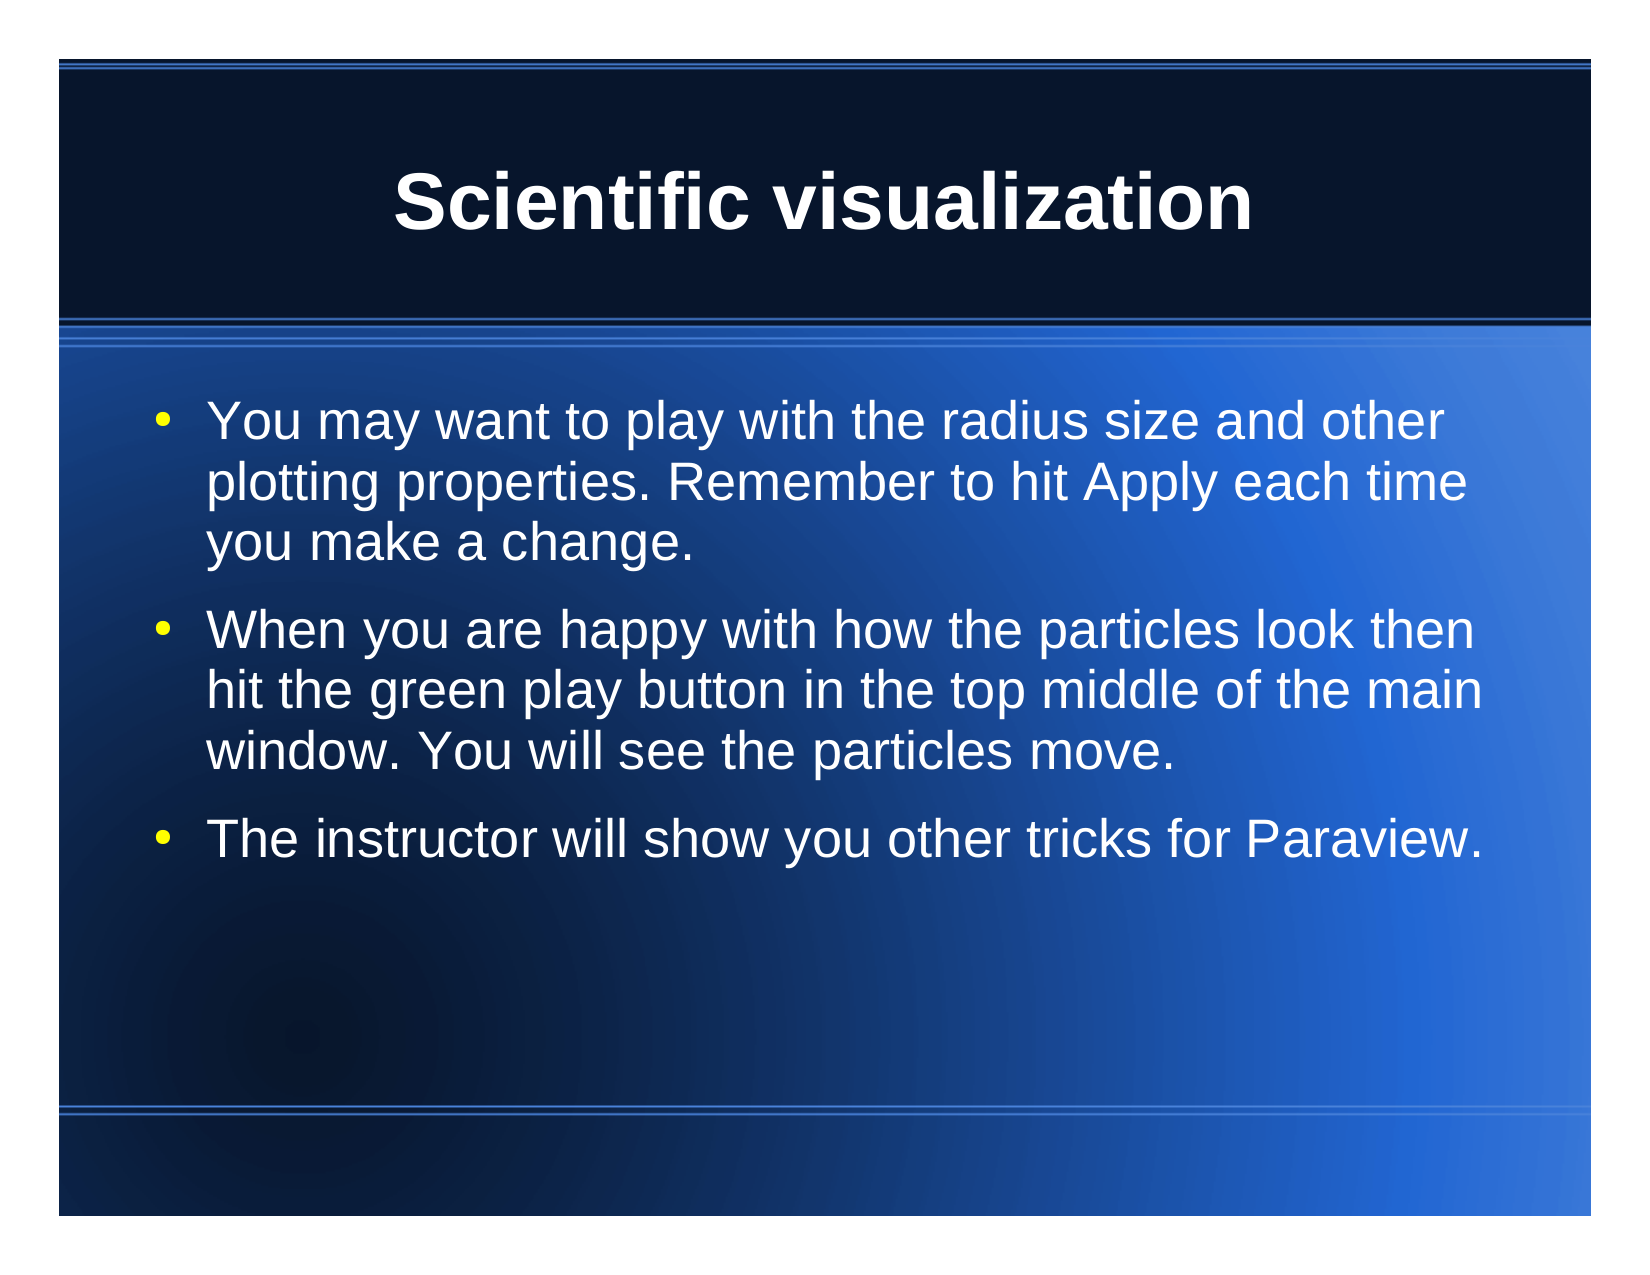

# Scientific visualization
You may want to play with the radius size and other plotting properties. Remember to hit Apply each time you make a change.
When you are happy with how the particles look then hit the green play button in the top middle of the main window. You will see the particles move.
The instructor will show you other tricks for Paraview.